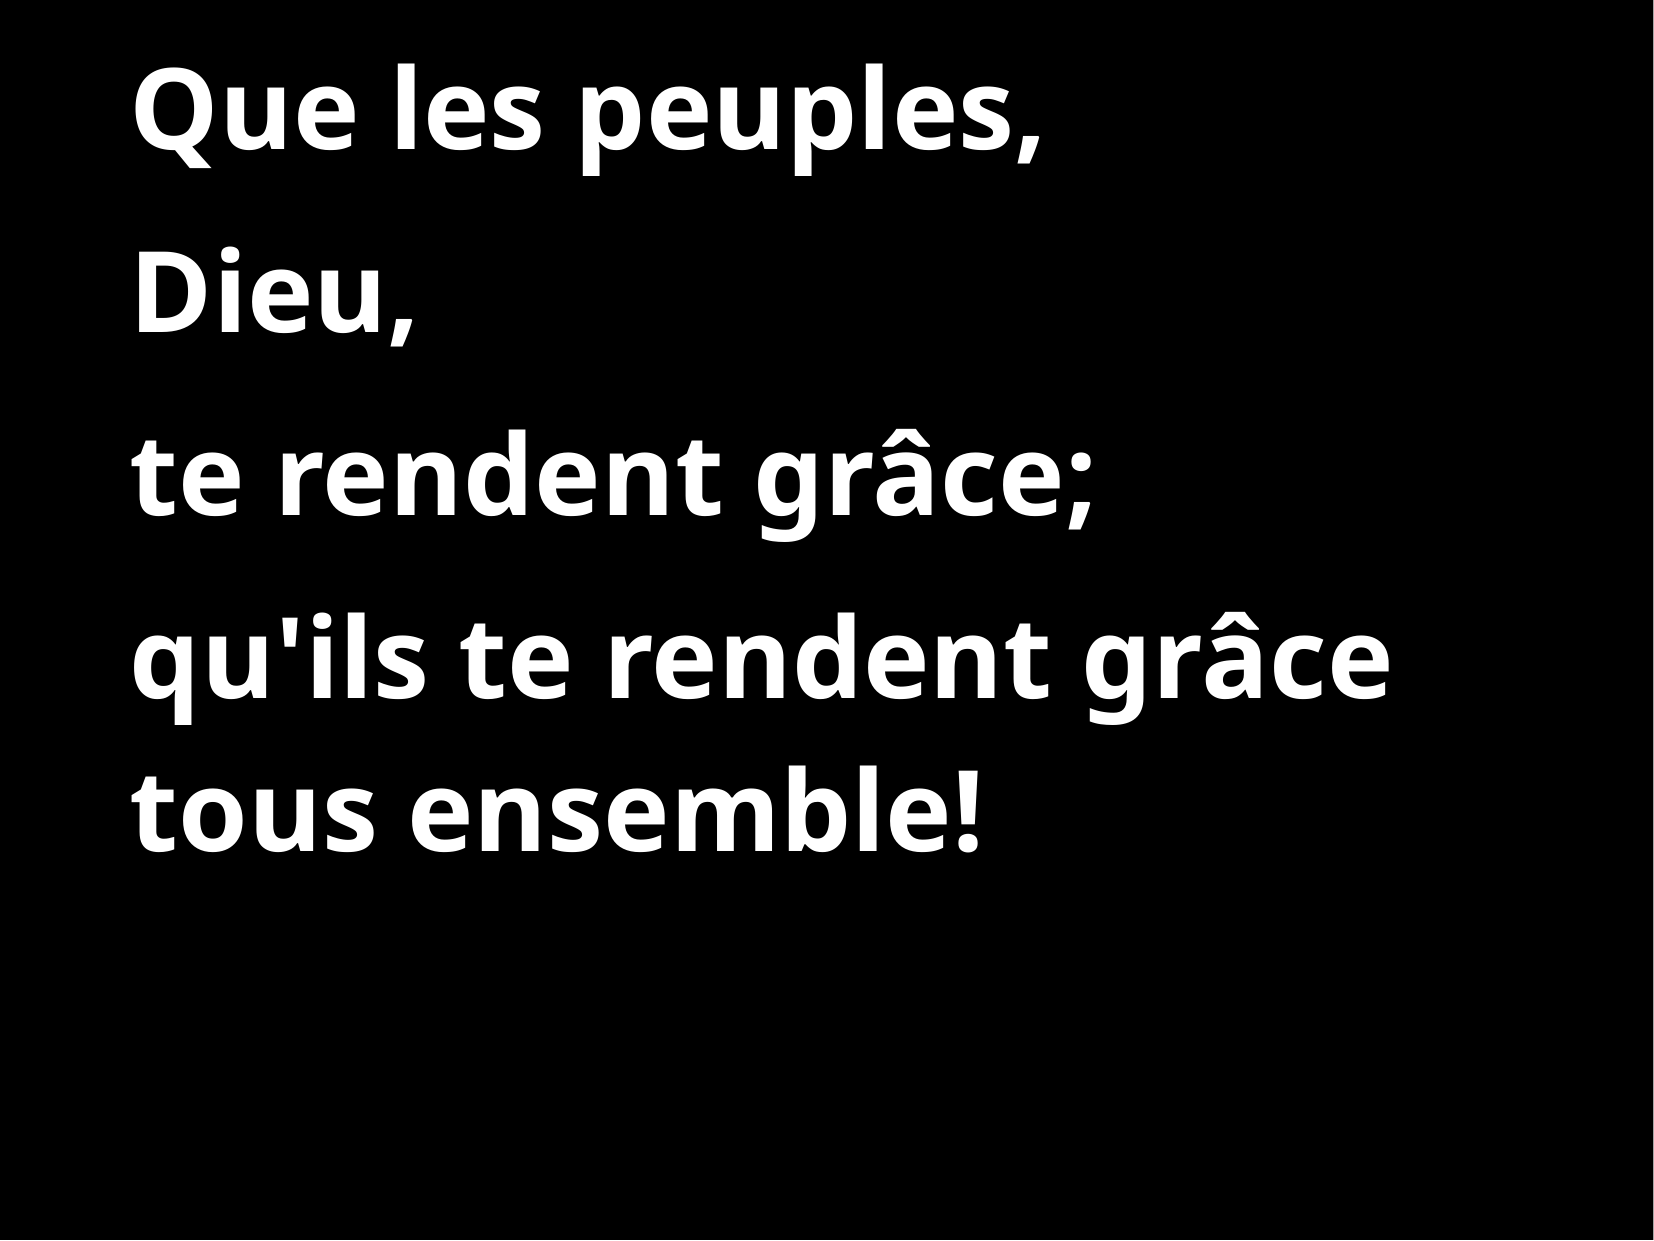

# Que les peuples,
Dieu,
te rendent grâce;
qu'ils te rendent grâce tous ensemble!